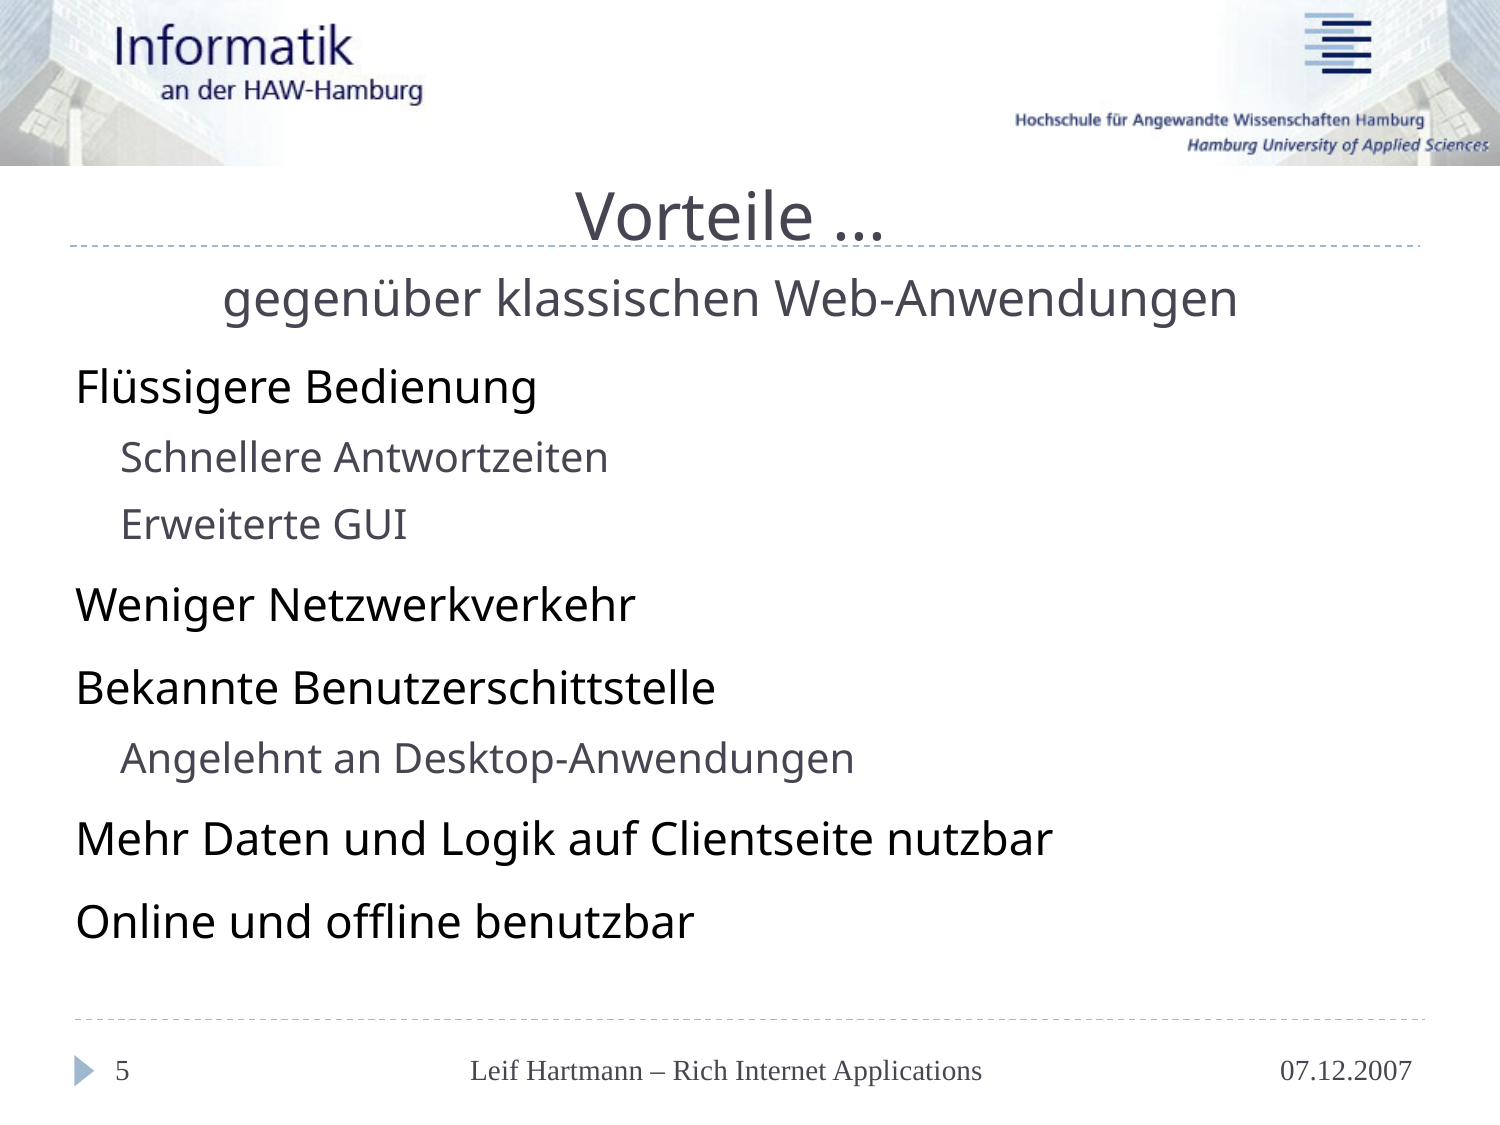

# Vorteile ...
gegenüber klassischen Web-Anwendungen
Flüssigere Bedienung
Schnellere Antwortzeiten
Erweiterte GUI
Weniger Netzwerkverkehr
Bekannte Benutzerschittstelle
Angelehnt an Desktop-Anwendungen
Mehr Daten und Logik auf Clientseite nutzbar
Online und offline benutzbar
5
07.12.2007
Leif Hartmann - Rich Internet Applications